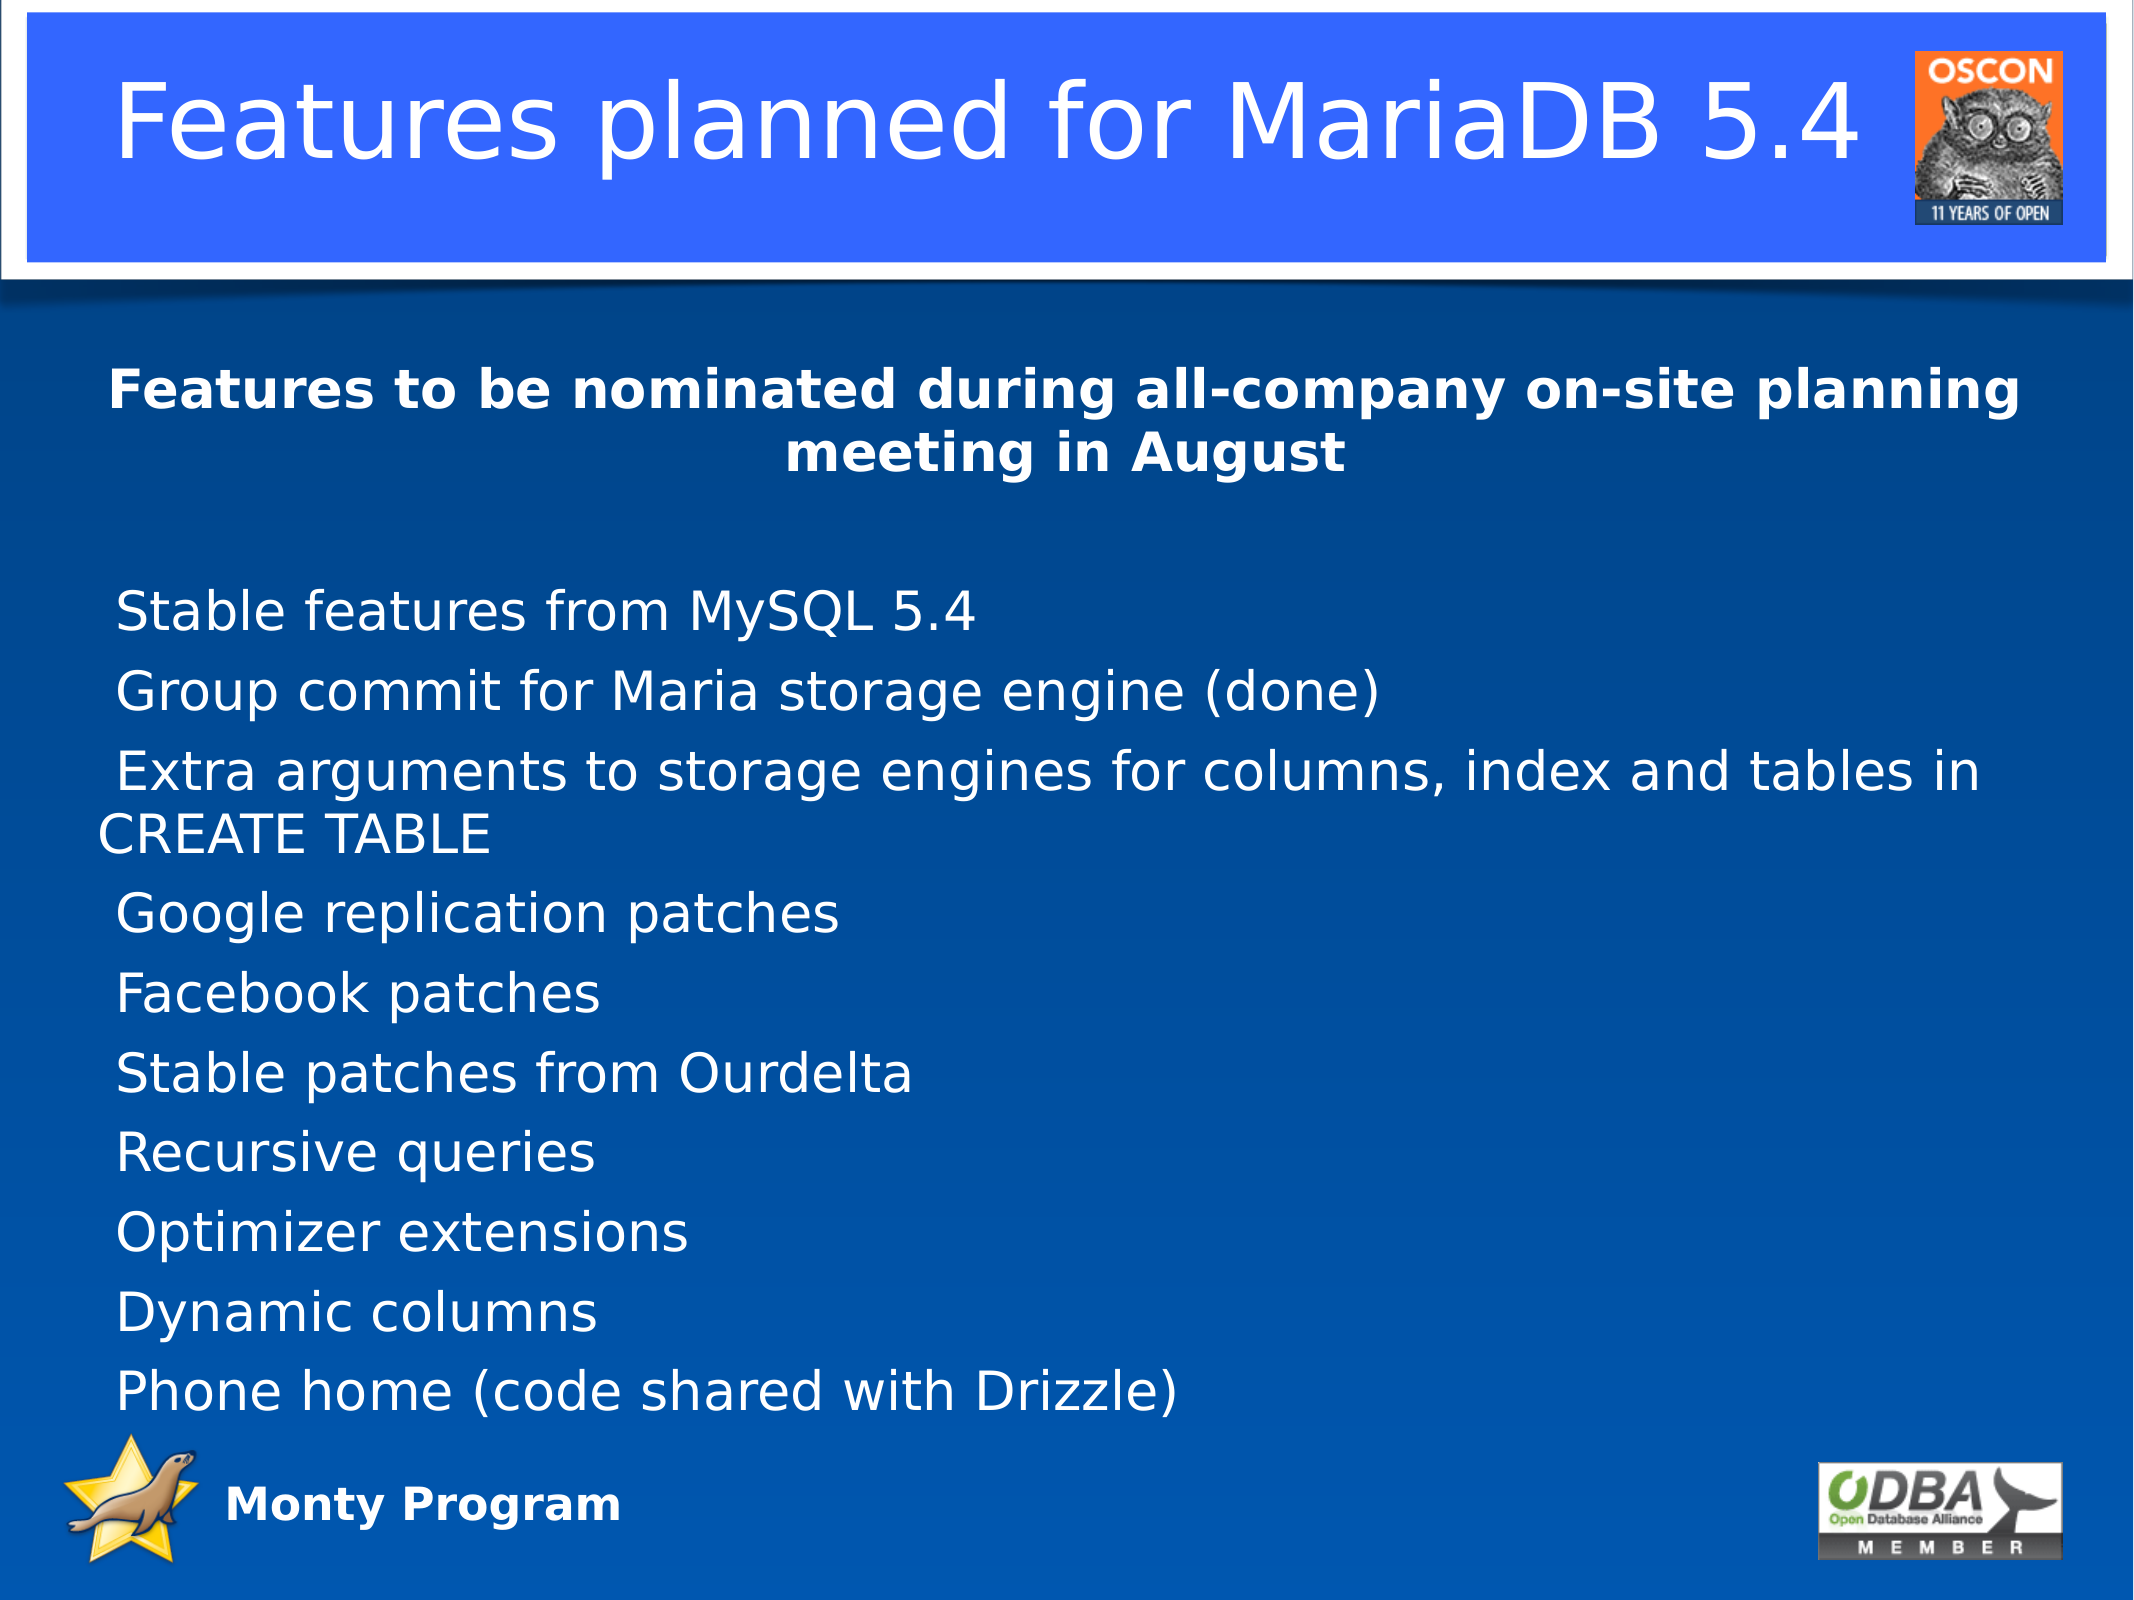

# Features planned for MariaDB 5.4
Features to be nominated during all-company on-site planning meeting in August
 Stable features from MySQL 5.4
 Group commit for Maria storage engine (done)
 Extra arguments to storage engines for columns, index and tables in CREATE TABLE
 Google replication patches
 Facebook patches
 Stable patches from Ourdelta
 Recursive queries
 Optimizer extensions
 Dynamic columns
 Phone home (code shared with Drizzle)